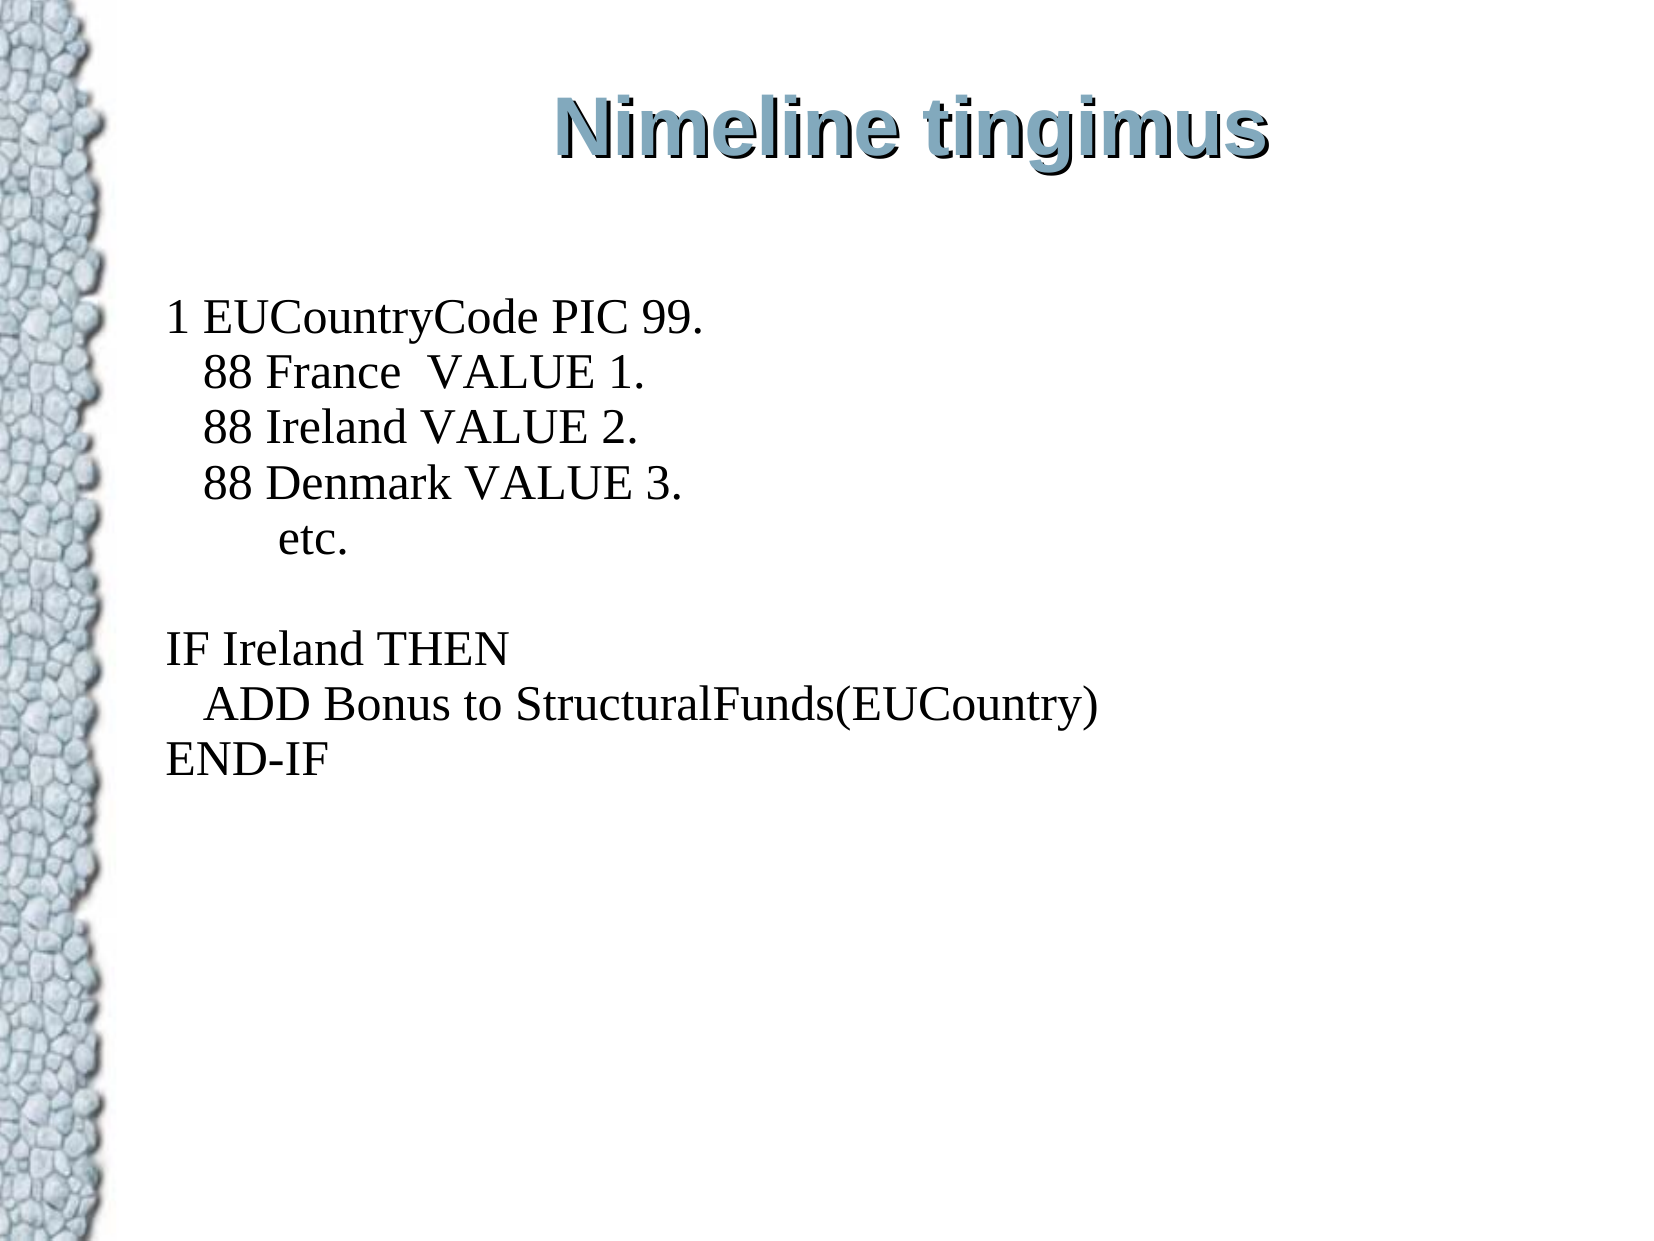

# Nimeline tingimus
1 EUCountryCode PIC 99.
 88 France VALUE 1.
 88 Ireland VALUE 2.
 88 Denmark VALUE 3.
 etc.
IF Ireland THEN
 ADD Bonus to StructuralFunds(EUCountry)
END-IF